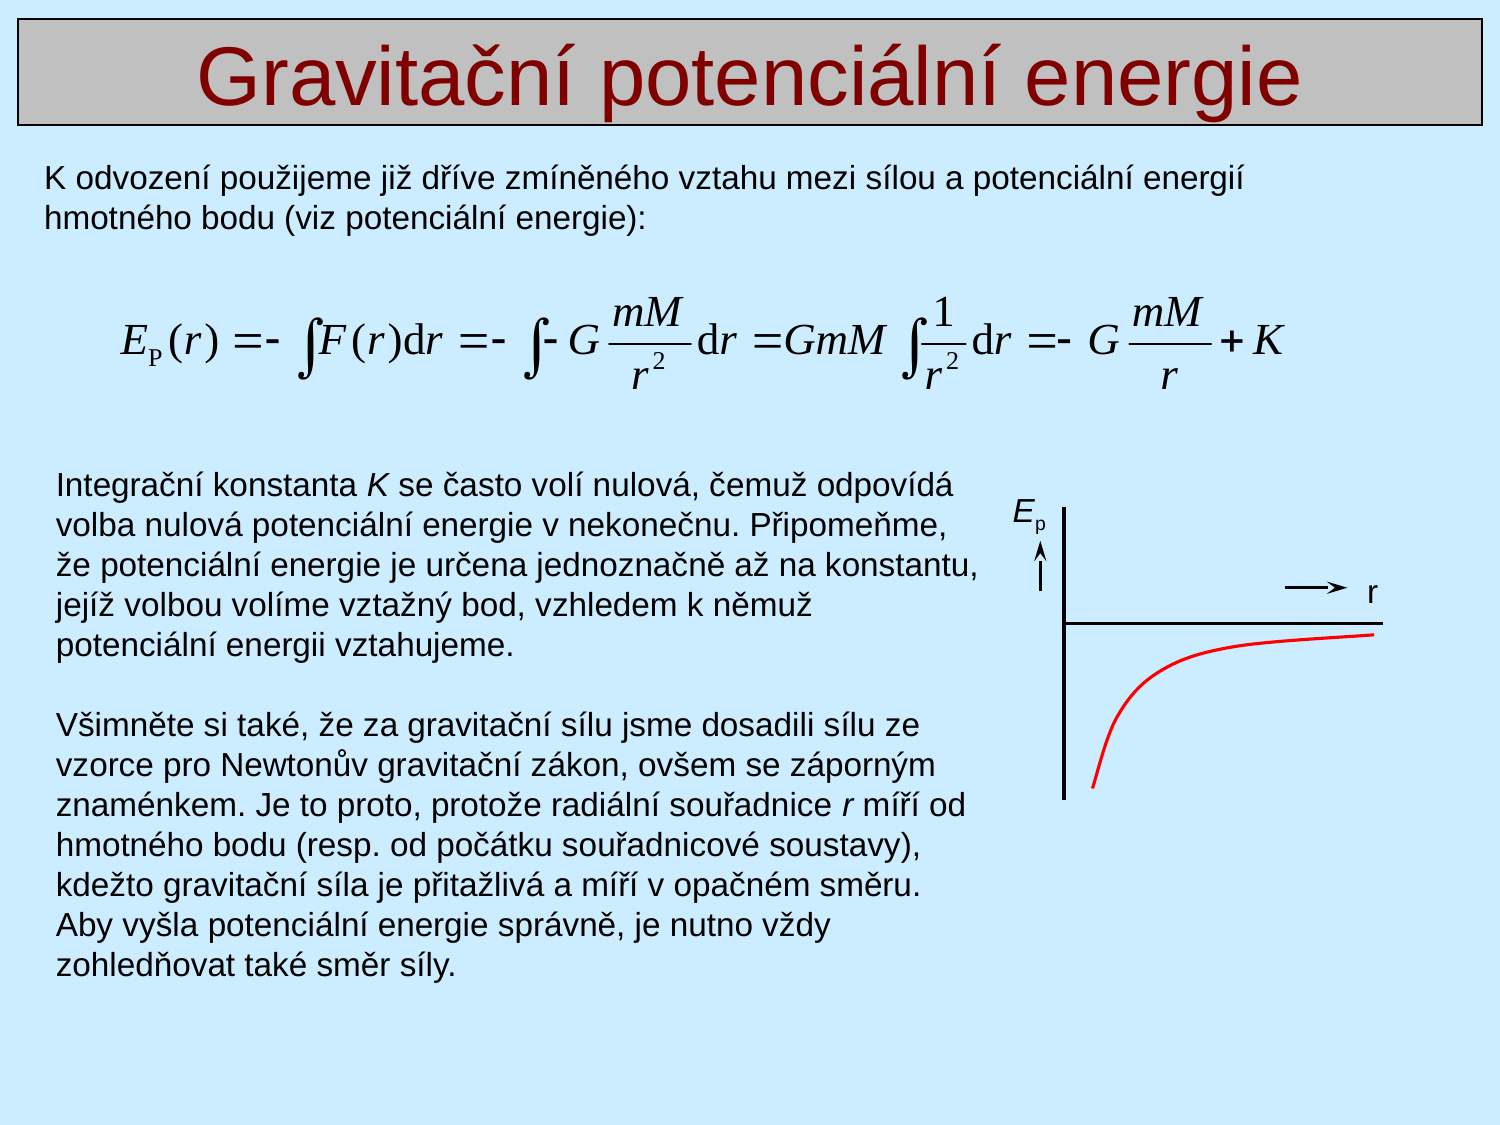

Gravitační potenciální energie
K odvození použijeme již dříve zmíněného vztahu mezi sílou a potenciální energií
hmotného bodu (viz potenciální energie):
Integrační konstanta K se často volí nulová, čemuž odpovídá volba nulová potenciální energie v nekonečnu. Připomeňme, že potenciální energie je určena jednoznačně až na konstantu, jejíž volbou volíme vztažný bod, vzhledem k němuž potenciální energii vztahujeme.
Všimněte si také, že za gravitační sílu jsme dosadili sílu ze vzorce pro Newtonův gravitační zákon, ovšem se záporným znaménkem. Je to proto, protože radiální souřadnice r míří od hmotného bodu (resp. od počátku souřadnicové soustavy), kdežto gravitační síla je přitažlivá a míří v opačném směru. Aby vyšla potenciální energie správně, je nutno vždy zohledňovat také směr síly.
Ep
r